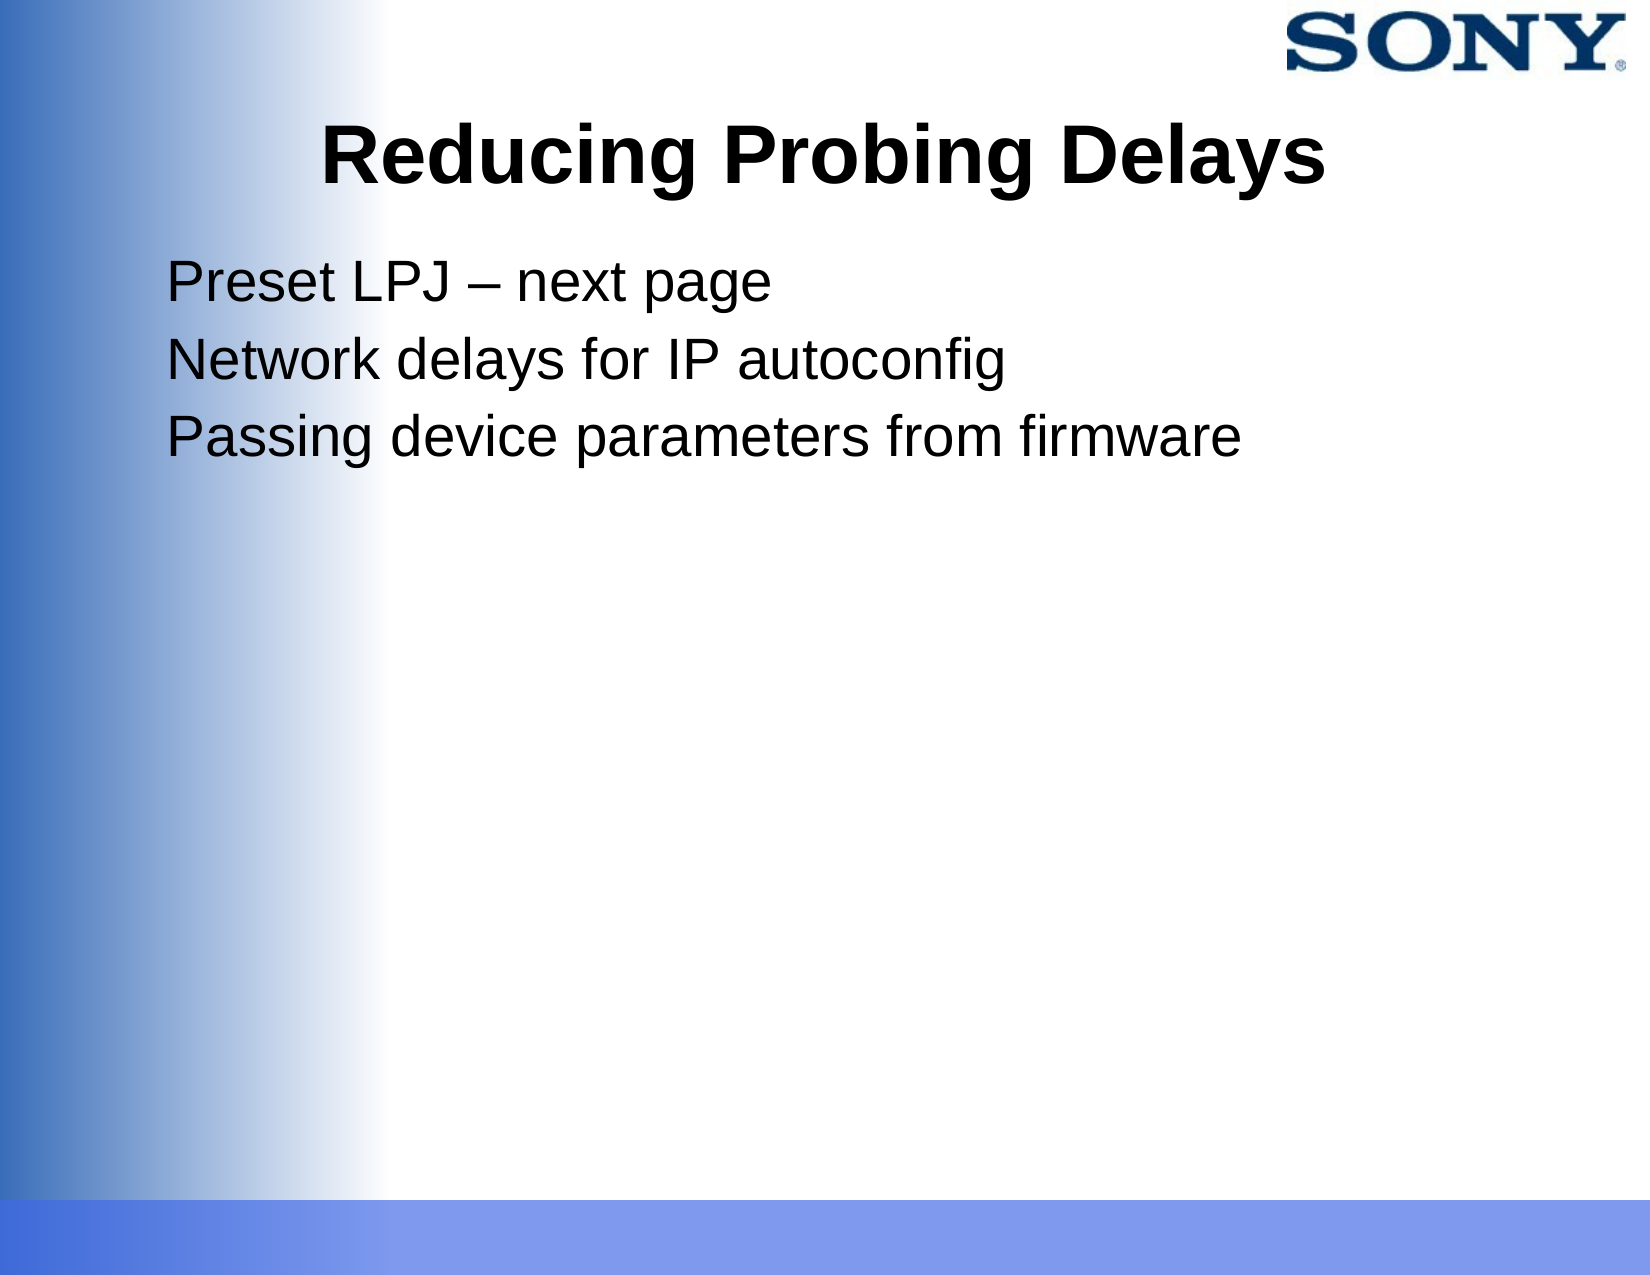

# Reducing Probing Delays
Preset LPJ – next page
Network delays for IP autoconfig
Passing device parameters from firmware